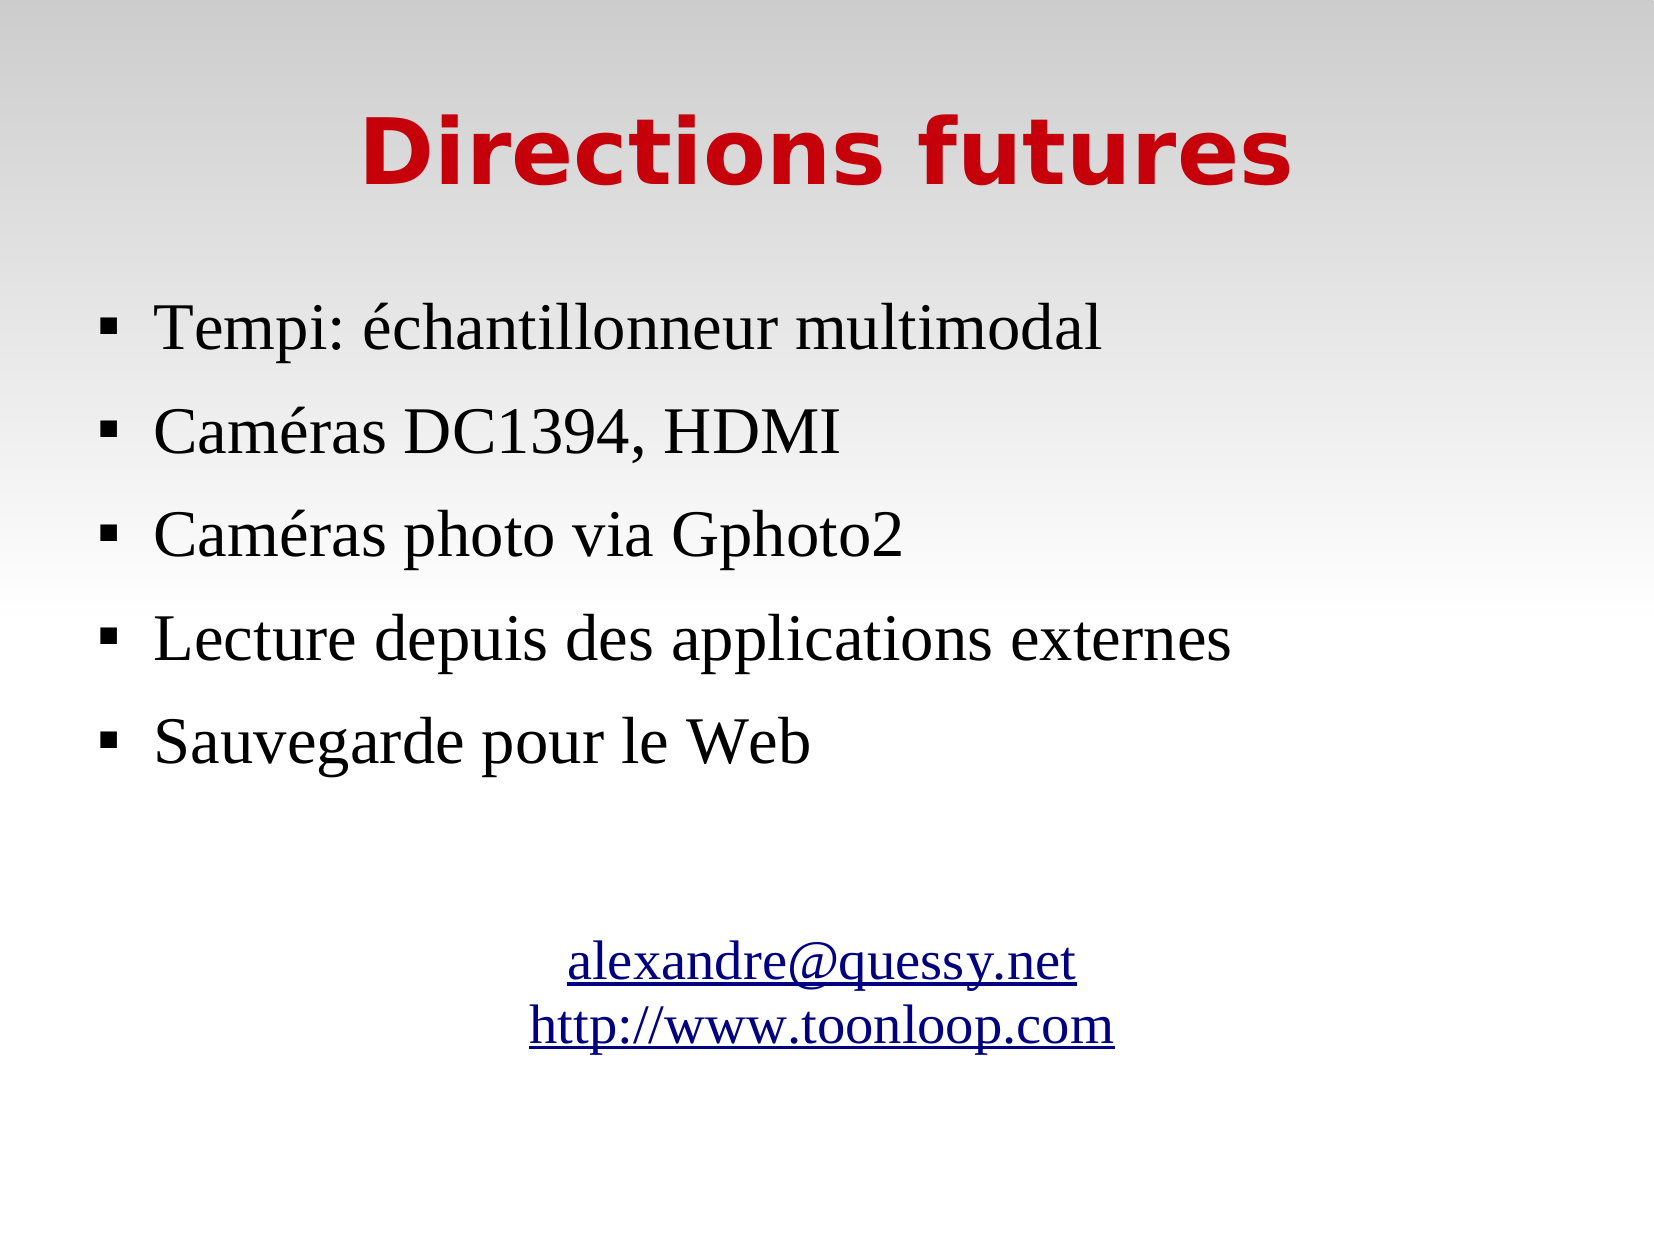

# Directions futures
Tempi: échantillonneur multimodal
Caméras DC1394, HDMI
Caméras photo via Gphoto2
Lecture depuis des applications externes
Sauvegarde pour le Web